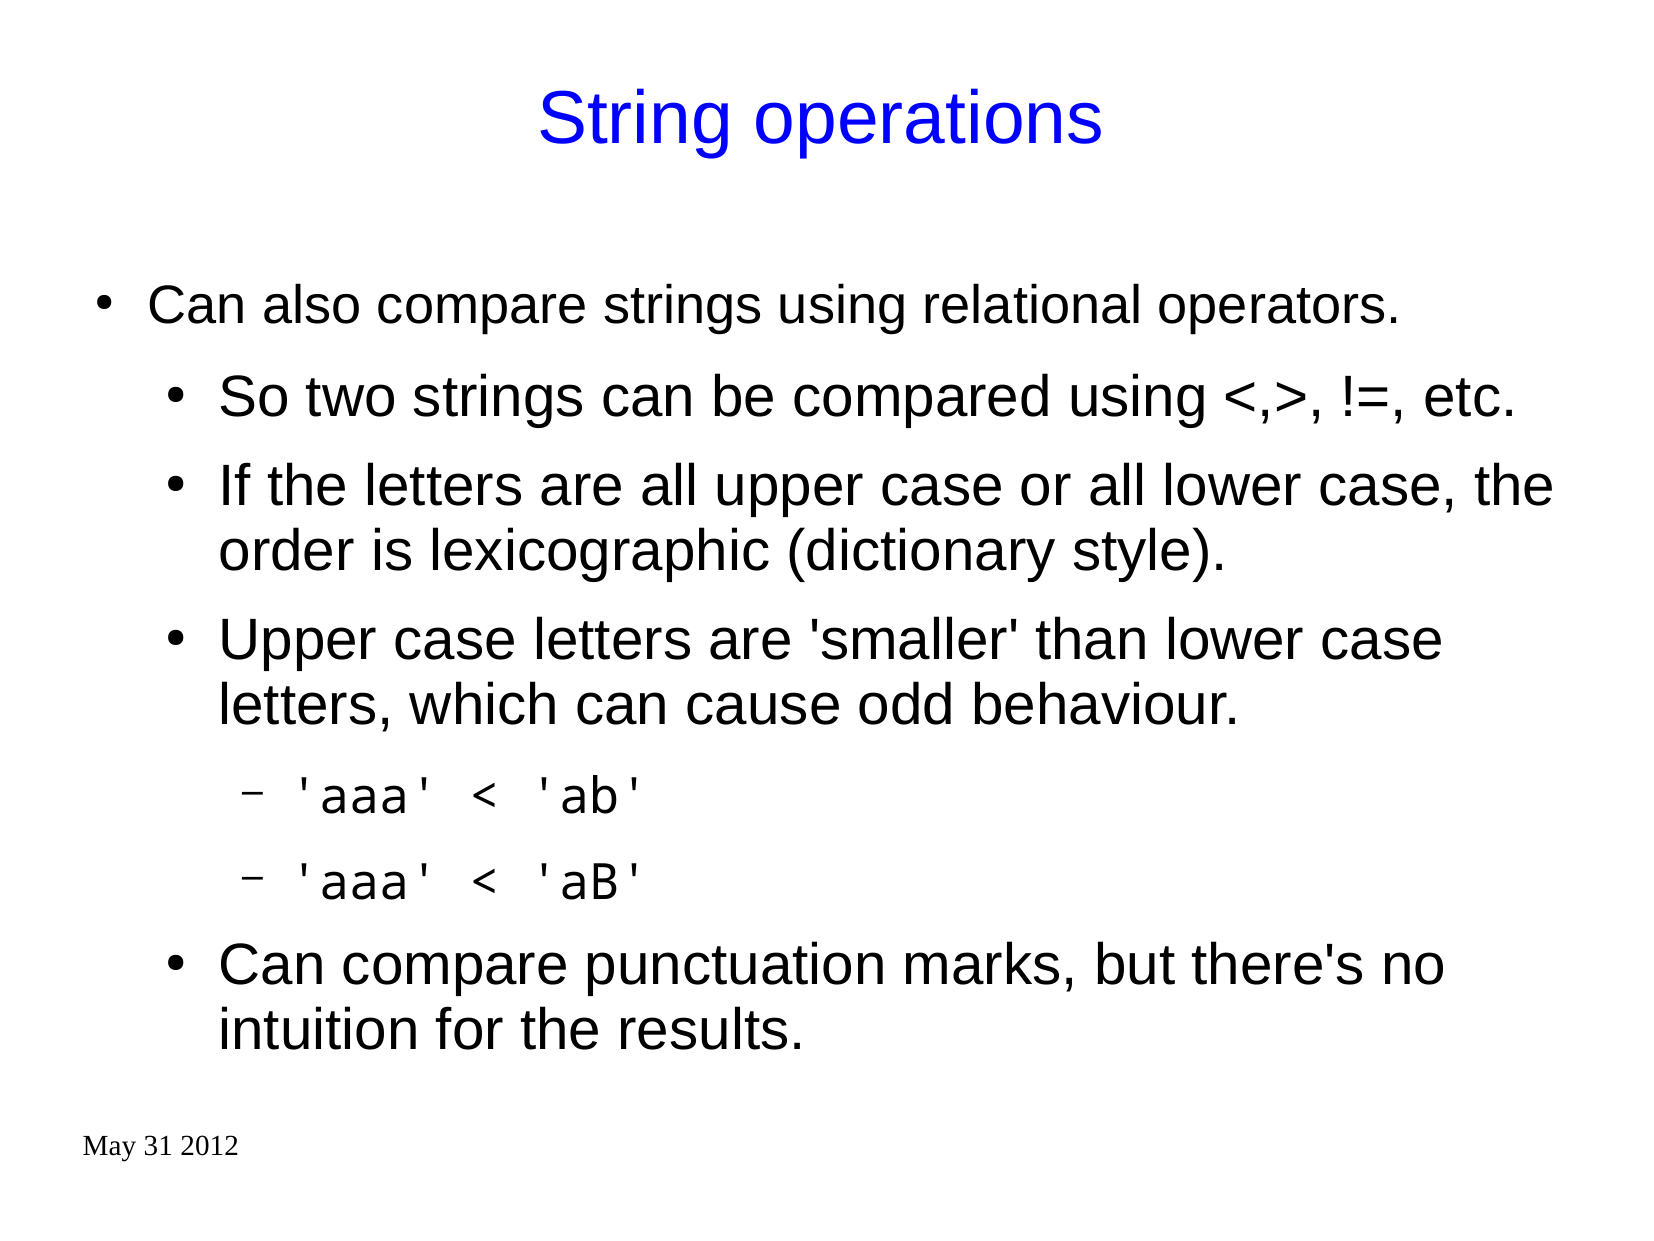

# String operations
Can also compare strings using relational operators.
So two strings can be compared using <,>, !=, etc.
If the letters are all upper case or all lower case, the order is lexicographic (dictionary style).
Upper case letters are 'smaller' than lower case letters, which can cause odd behaviour.
'aaa' < 'ab'
'aaa' < 'aB'
Can compare punctuation marks, but there's no intuition for the results.
May 31 2012